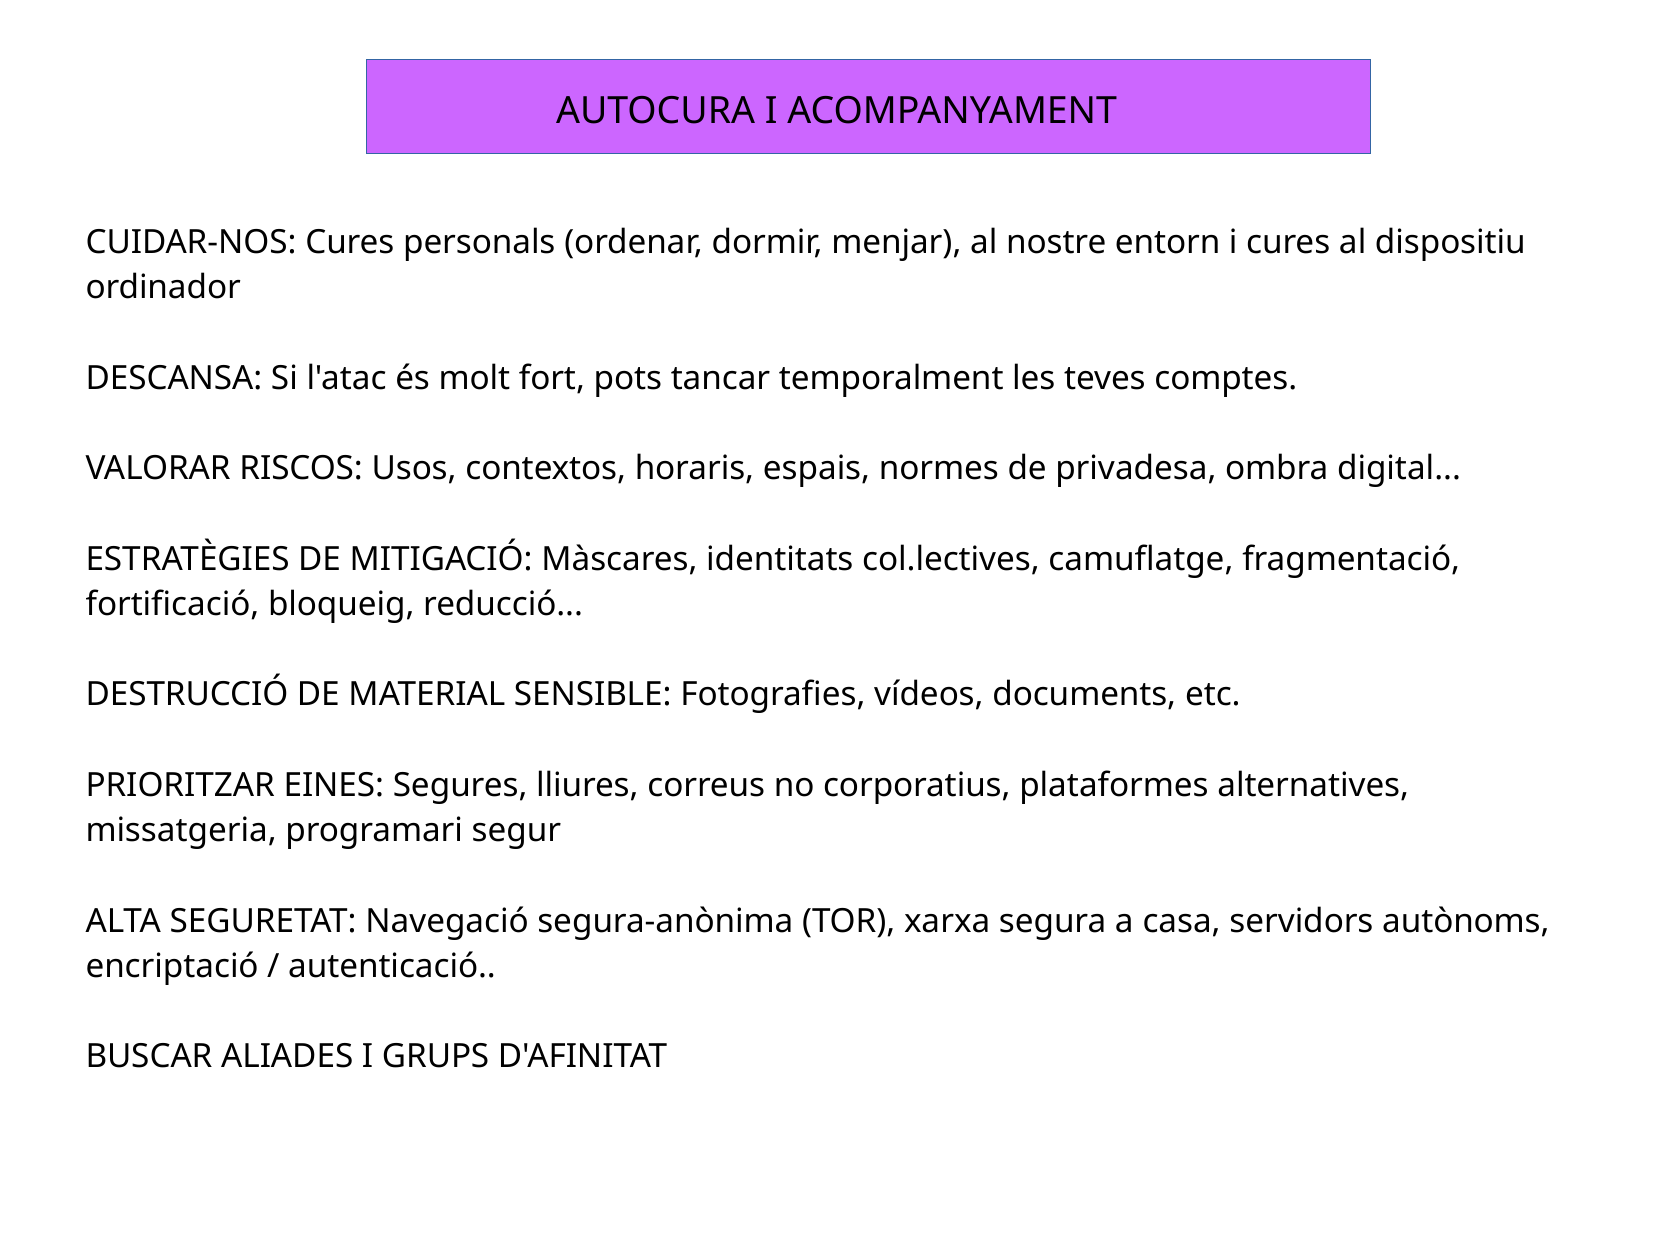

AUTOCURA I ACOMPANYAMENT
CUIDAR-NOS: Cures personals (ordenar, dormir, menjar), al nostre entorn i cures al dispositiu ordinador
DESCANSA: Si l'atac és molt fort, pots tancar temporalment les teves comptes.
VALORAR RISCOS: Usos, contextos, horaris, espais, normes de privadesa, ombra digital...
ESTRATÈGIES DE MITIGACIÓ: Màscares, identitats col.lectives, camuflatge, fragmentació, fortificació, bloqueig, reducció...
DESTRUCCIÓ DE MATERIAL SENSIBLE: Fotografies, vídeos, documents, etc.
PRIORITZAR EINES: Segures, lliures, correus no corporatius, plataformes alternatives, missatgeria, programari segur
ALTA SEGURETAT: Navegació segura-anònima (TOR), xarxa segura a casa, servidors autònoms, encriptació / autenticació..
BUSCAR ALIADES I GRUPS D'AFINITAT